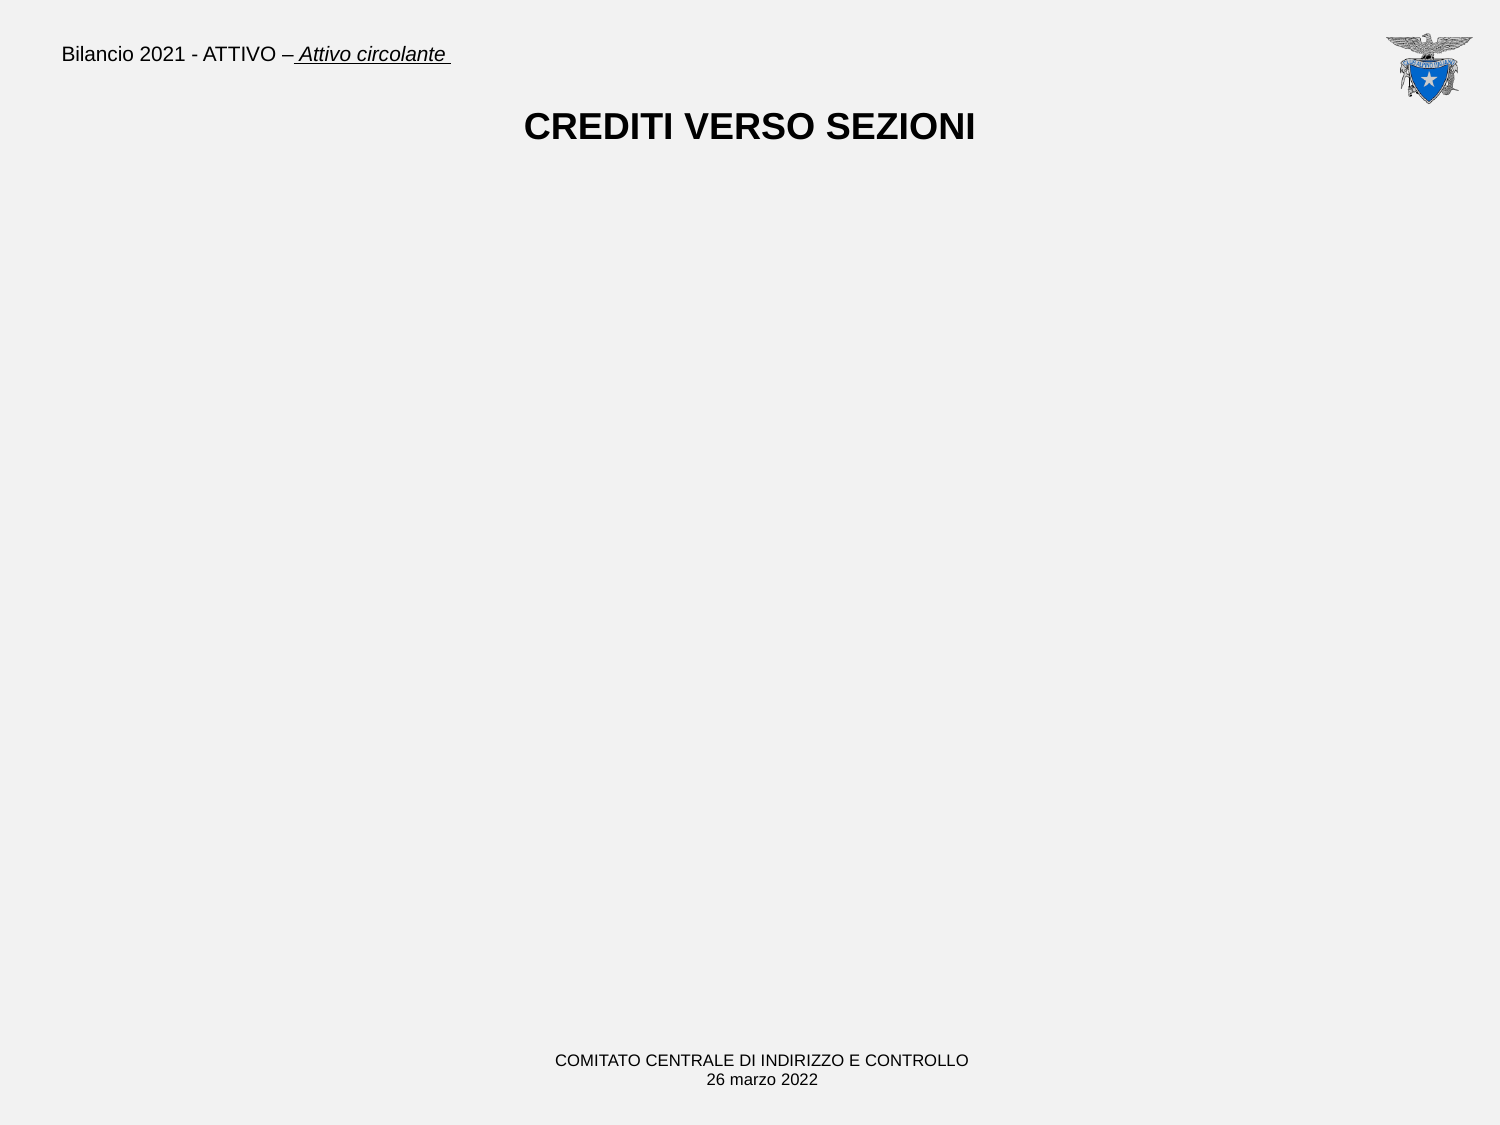

Bilancio 2021 - ATTIVO – Attivo circolante
CREDITI VERSO SEZIONI
COMITATO CENTRALE DI INDIRIZZO E CONTROLLO
26 marzo 2022